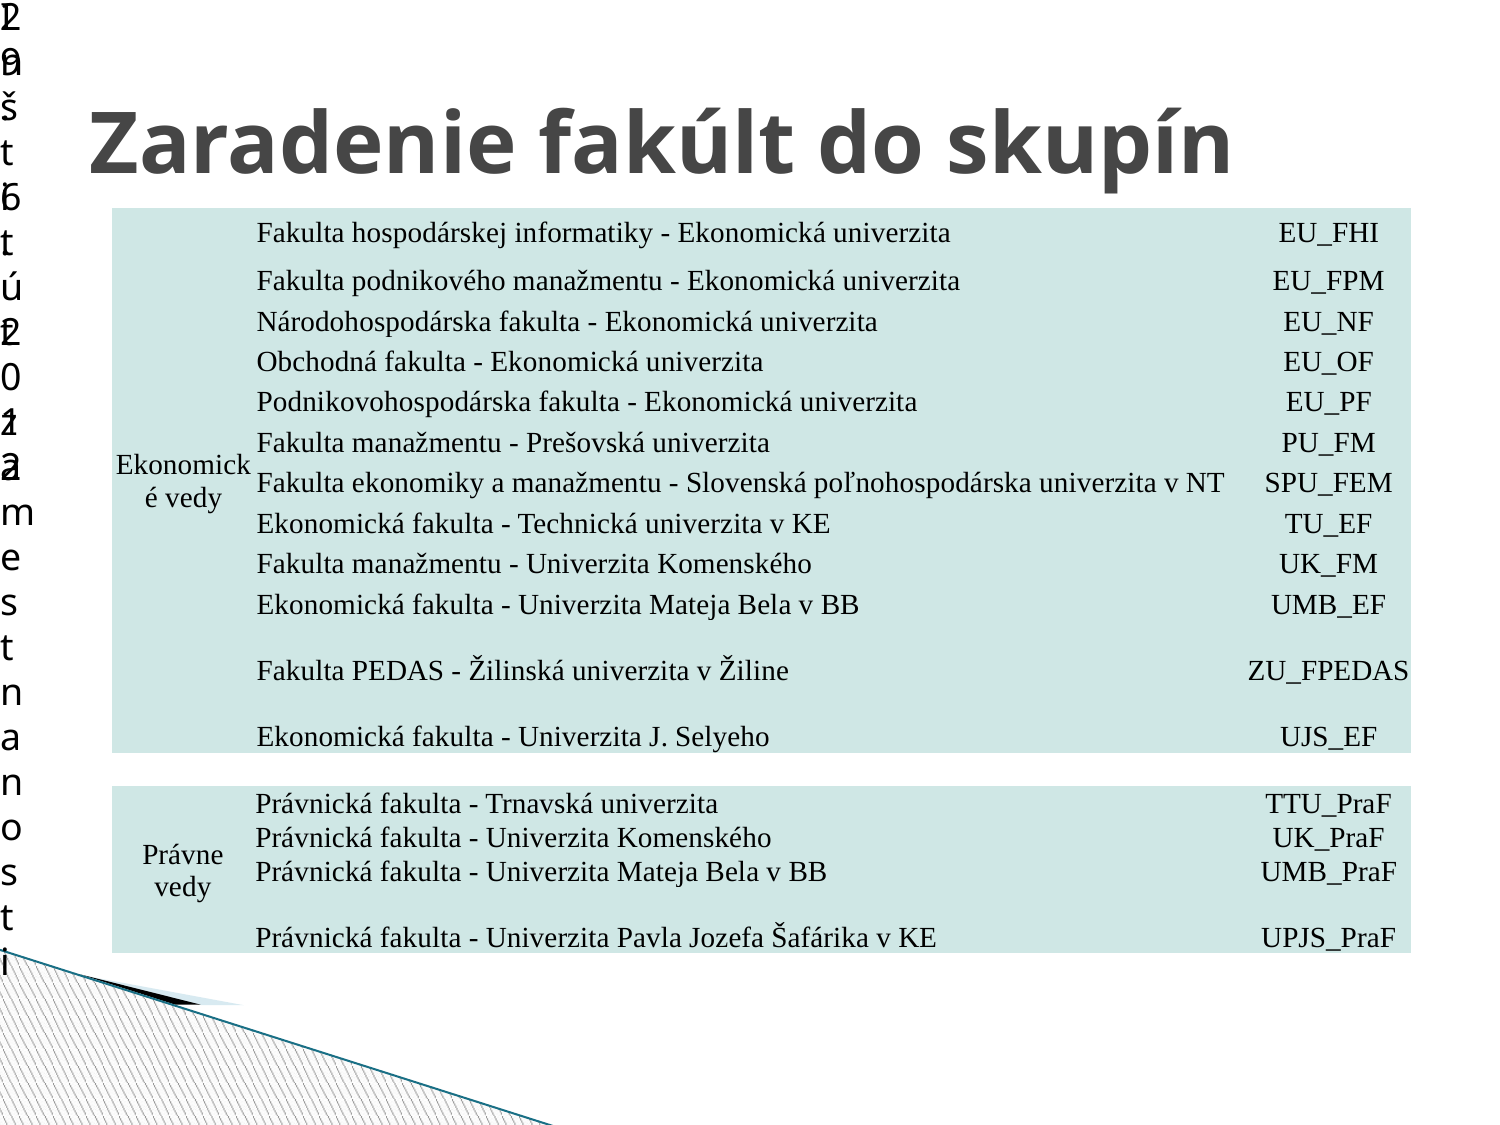

29. 6. 2012
Inštitút zamestnanosti
# Zaradenie fakúlt do skupín
| Ekonomické vedy | Fakulta hospodárskej informatiky - Ekonomická univerzita | EU\_FHI |
| --- | --- | --- |
| | Fakulta podnikového manažmentu - Ekonomická univerzita | EU\_FPM |
| | Národohospodárska fakulta - Ekonomická univerzita | EU\_NF |
| | Obchodná fakulta - Ekonomická univerzita | EU\_OF |
| | Podnikovohospodárska fakulta - Ekonomická univerzita | EU\_PF |
| | Fakulta manažmentu - Prešovská univerzita | PU\_FM |
| | Fakulta ekonomiky a manažmentu - Slovenská poľnohospodárska univerzita v NT | SPU\_FEM |
| | Ekonomická fakulta - Technická univerzita v KE | TU\_EF |
| | Fakulta manažmentu - Univerzita Komenského | UK\_FM |
| | Ekonomická fakulta - Univerzita Mateja Bela v BB | UMB\_EF |
| | Fakulta PEDAS - Žilinská univerzita v Žiline | ZU\_FPEDAS |
| | Ekonomická fakulta - Univerzita J. Selyeho | UJS\_EF |
| Právne vedy | Právnická fakulta - Trnavská univerzita | TTU\_PraF |
| --- | --- | --- |
| | Právnická fakulta - Univerzita Komenského | UK\_PraF |
| | Právnická fakulta - Univerzita Mateja Bela v BB | UMB\_PraF |
| | Právnická fakulta - Univerzita Pavla Jozefa Šafárika v KE | UPJS\_PraF |